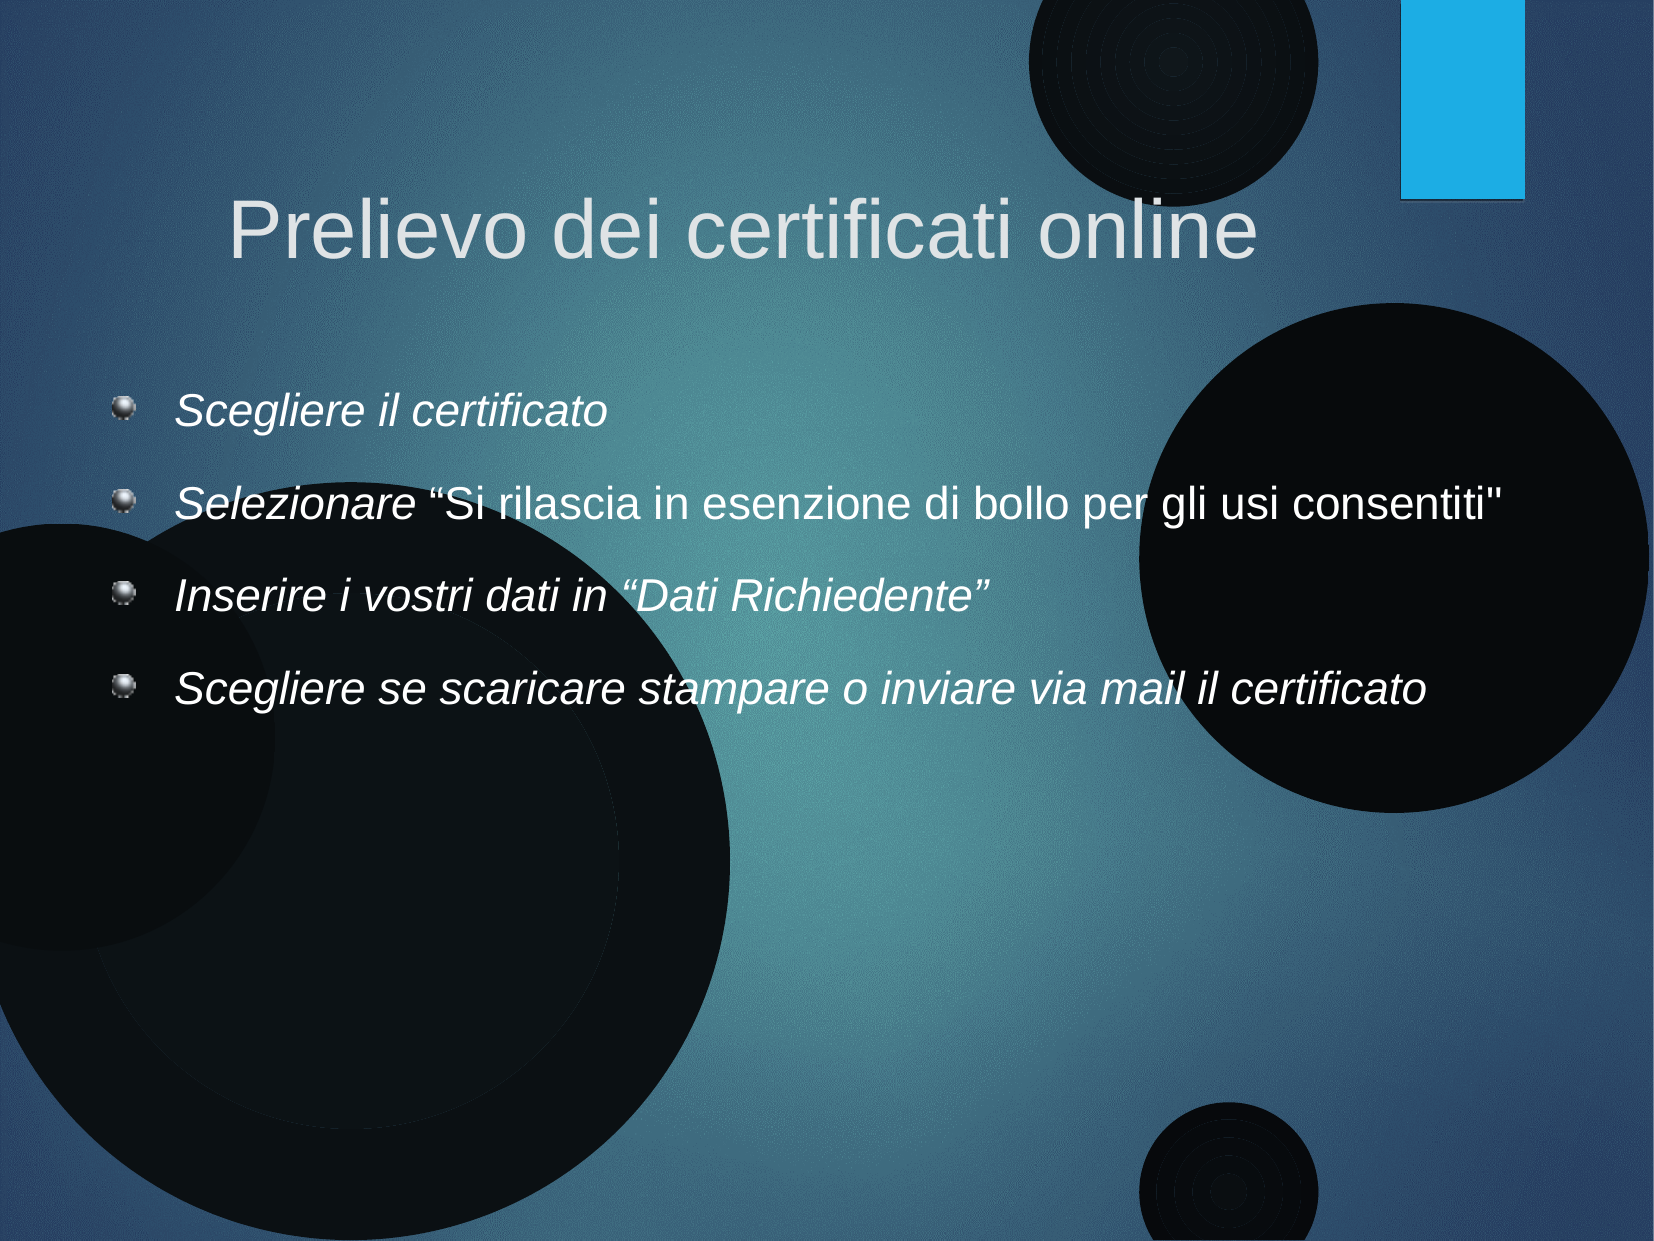

# Prelievo dei certificati online
Scegliere il certificato
Selezionare “Si rilascia in esenzione di bollo per gli usi consentiti"
Inserire i vostri dati in “Dati Richiedente”
Scegliere se scaricare stampare o inviare via mail il certificato